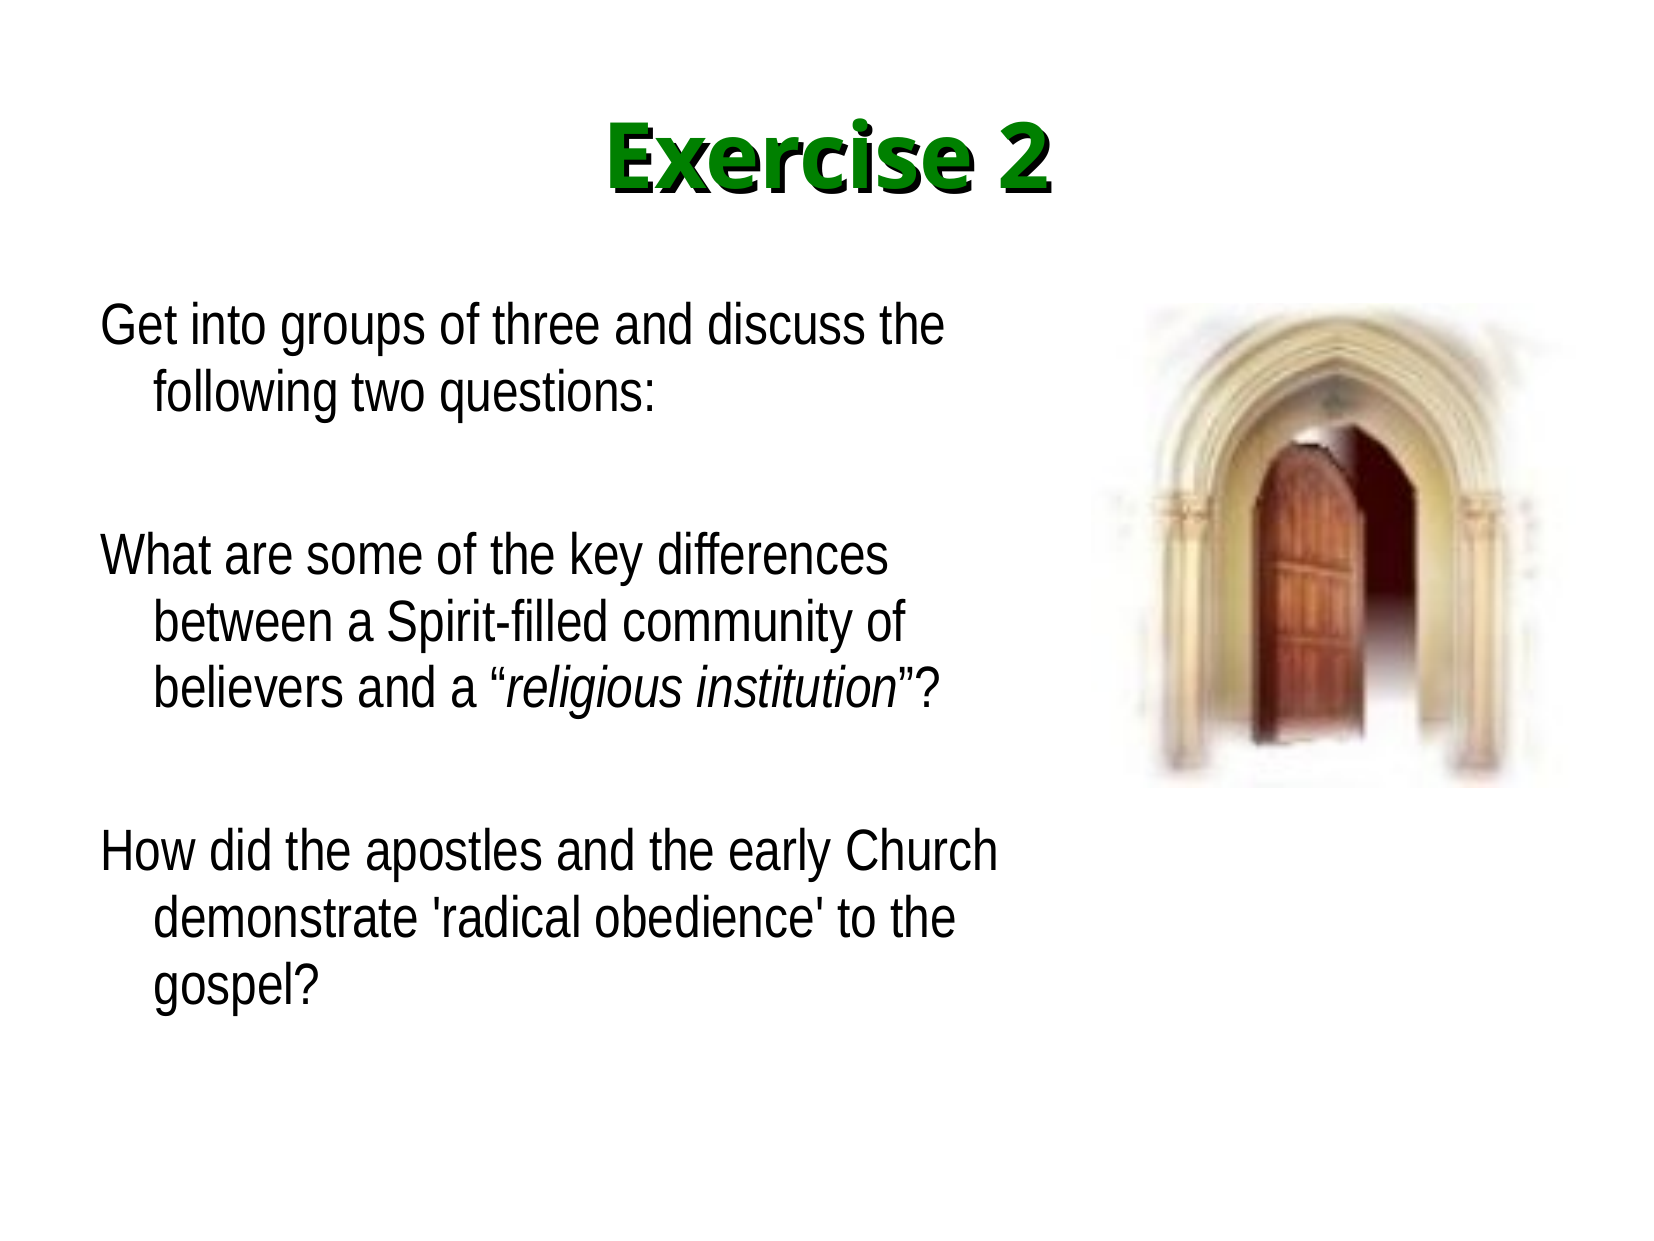

# Exercise 2
Get into groups of three and discuss the following two questions:
What are some of the key differences between a Spirit-filled community of believers and a “religious institution”?
How did the apostles and the early Church demonstrate 'radical obedience' to the gospel?